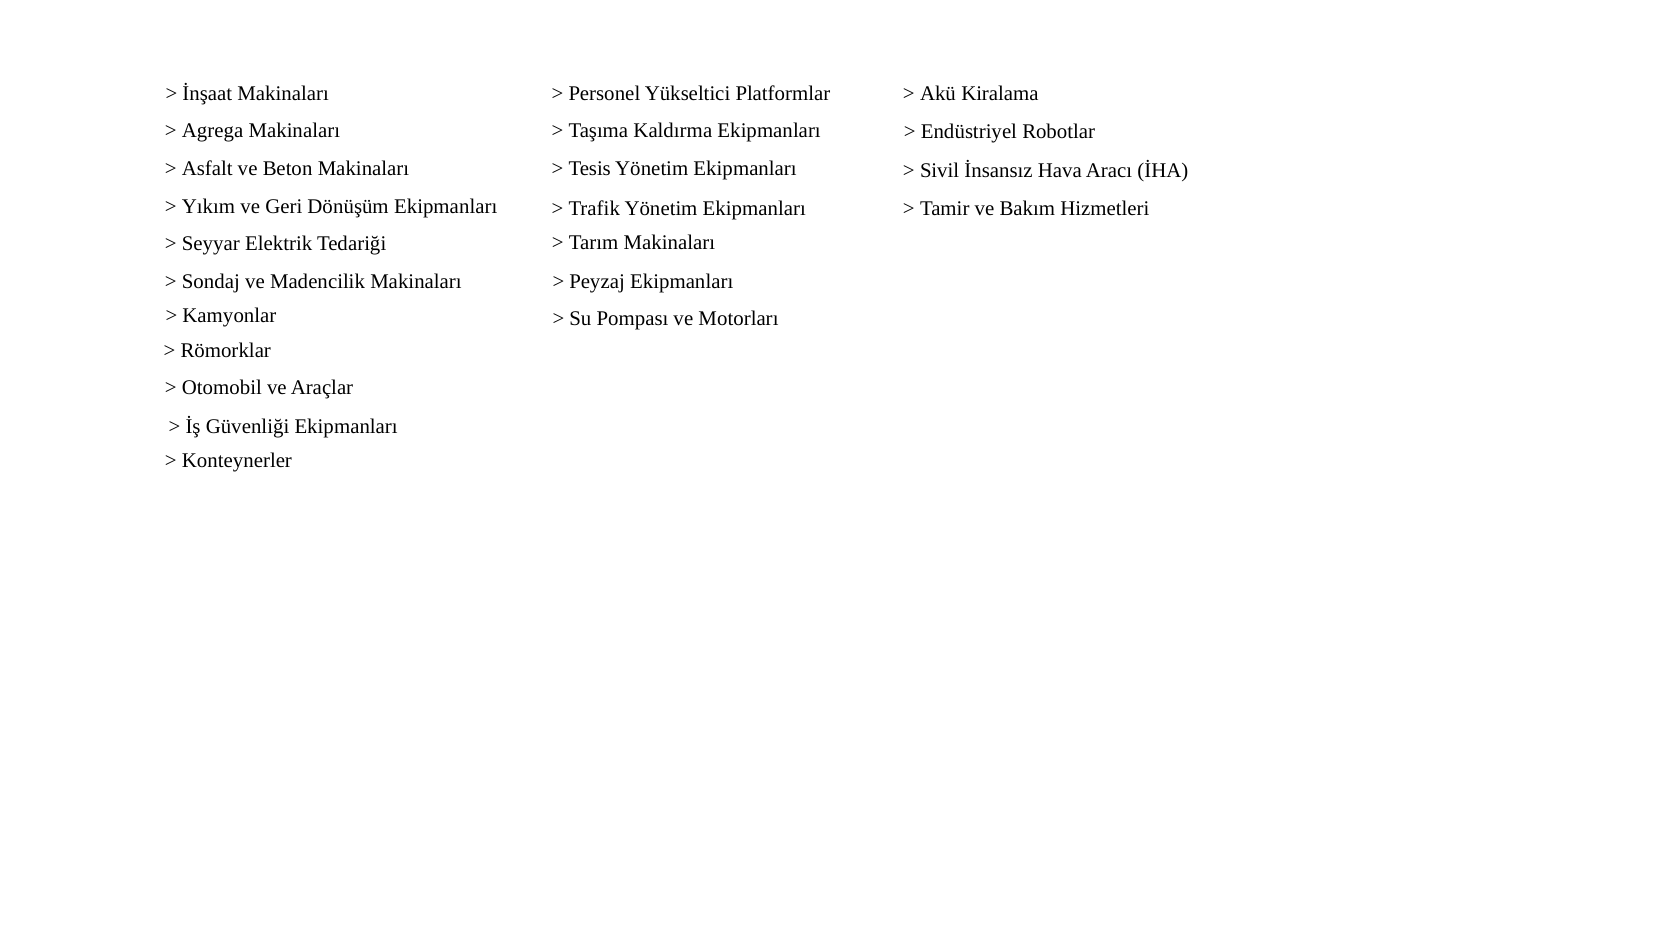

#
˃ İnşaat Makinaları
˃ Personel Yükseltici Platformlar
˃ Akü Kiralama
˃ Agrega Makinaları
˃ Taşıma Kaldırma Ekipmanları
˃ Endüstriyel Robotlar
˃ Asfalt ve Beton Makinaları
˃ Tesis Yönetim Ekipmanları
˃ Sivil İnsansız Hava Aracı (İHA)
˃ Yıkım ve Geri Dönüşüm Ekipmanları
˃ Trafik Yönetim Ekipmanları
˃ Tamir ve Bakım Hizmetleri
˃ Tarım Makinaları
˃ Seyyar Elektrik Tedariği
˃ Sondaj ve Madencilik Makinaları
˃ Peyzaj Ekipmanları
˃ Kamyonlar
˃ Su Pompası ve Motorları
˃ Römorklar
˃ Otomobil ve Araçlar
˃ İş Güvenliği Ekipmanları
˃ Konteynerler